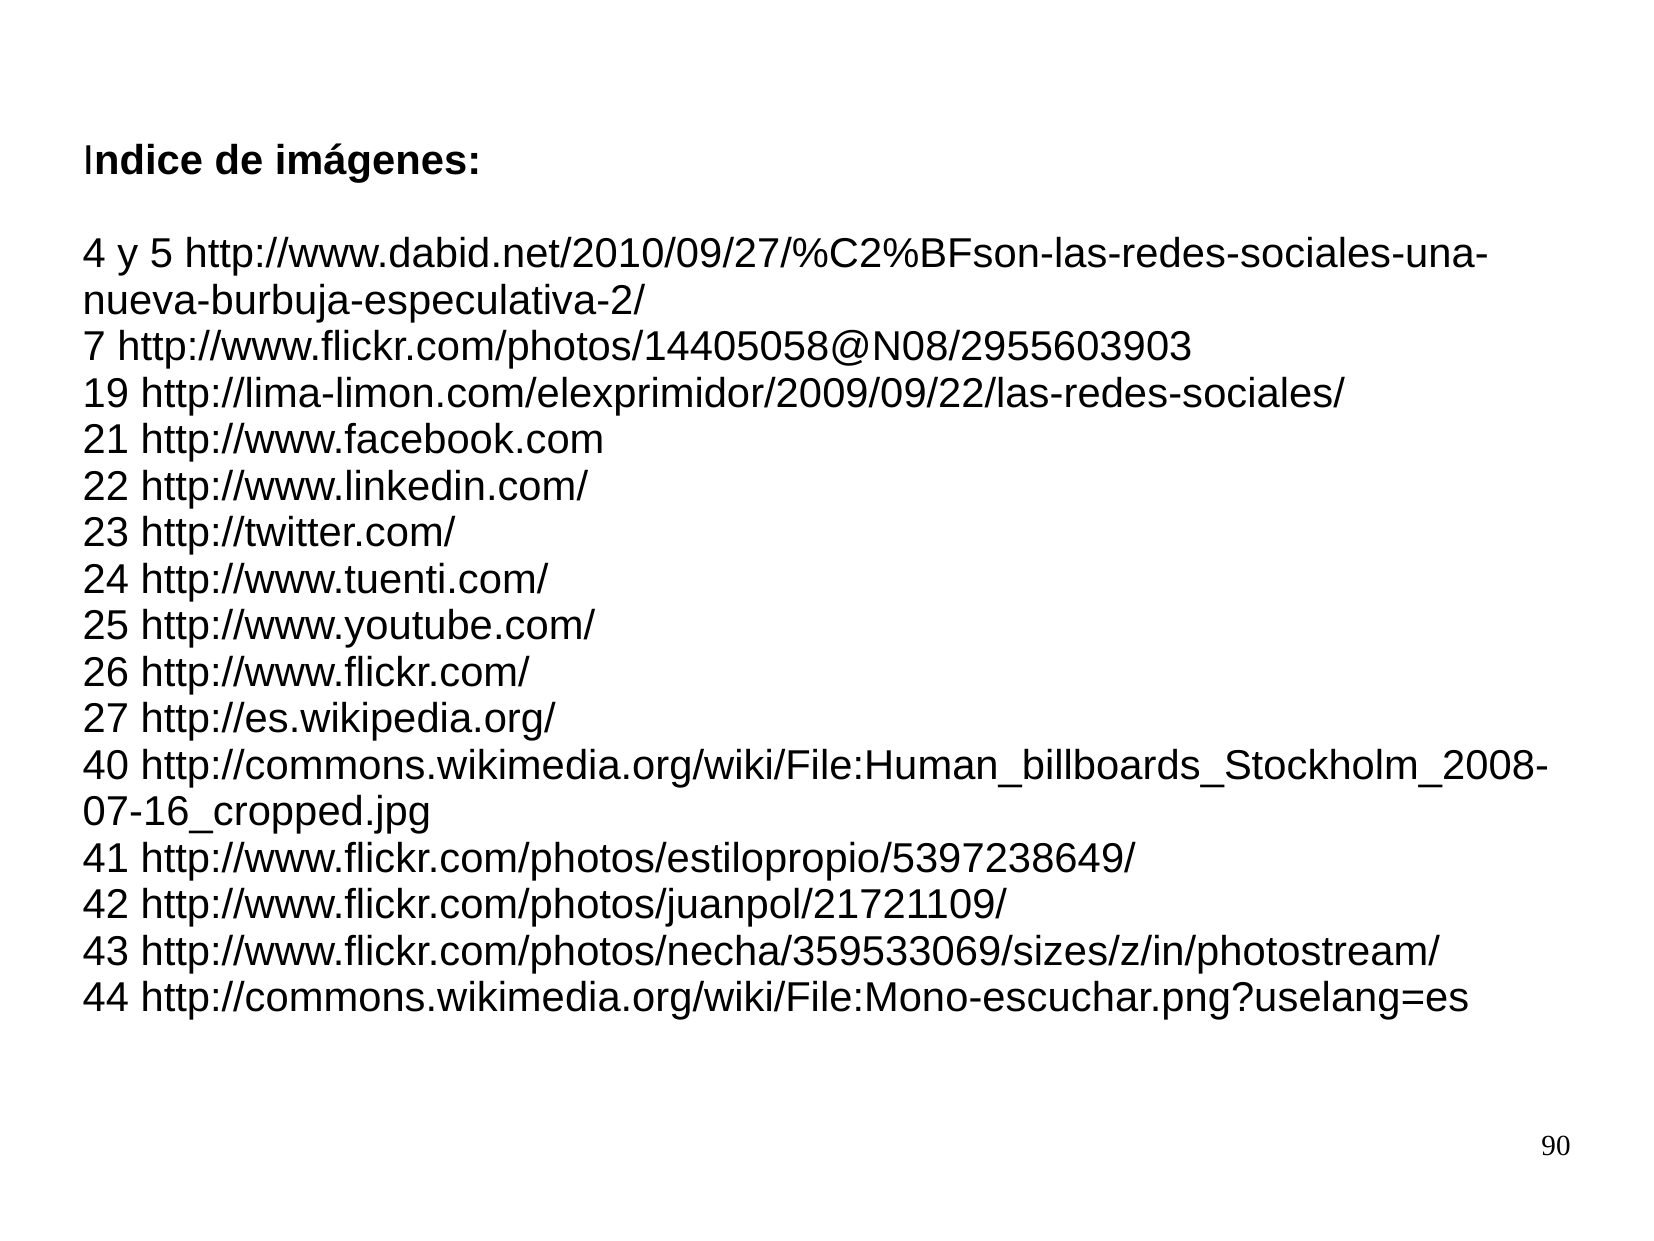

# Indice de imágenes:
4 y 5 http://www.dabid.net/2010/09/27/%C2%BFson-las-redes-sociales-una-nueva-burbuja-especulativa-2/
7 http://www.flickr.com/photos/14405058@N08/2955603903
19 http://lima-limon.com/elexprimidor/2009/09/22/las-redes-sociales/
21 http://www.facebook.com
22 http://www.linkedin.com/
23 http://twitter.com/
24 http://www.tuenti.com/
25 http://www.youtube.com/
26 http://www.flickr.com/
27 http://es.wikipedia.org/
40 http://commons.wikimedia.org/wiki/File:Human_billboards_Stockholm_2008-07-16_cropped.jpg
41 http://www.flickr.com/photos/estilopropio/5397238649/
42 http://www.flickr.com/photos/juanpol/21721109/
43 http://www.flickr.com/photos/necha/359533069/sizes/z/in/photostream/
44 http://commons.wikimedia.org/wiki/File:Mono-escuchar.png?uselang=es
90